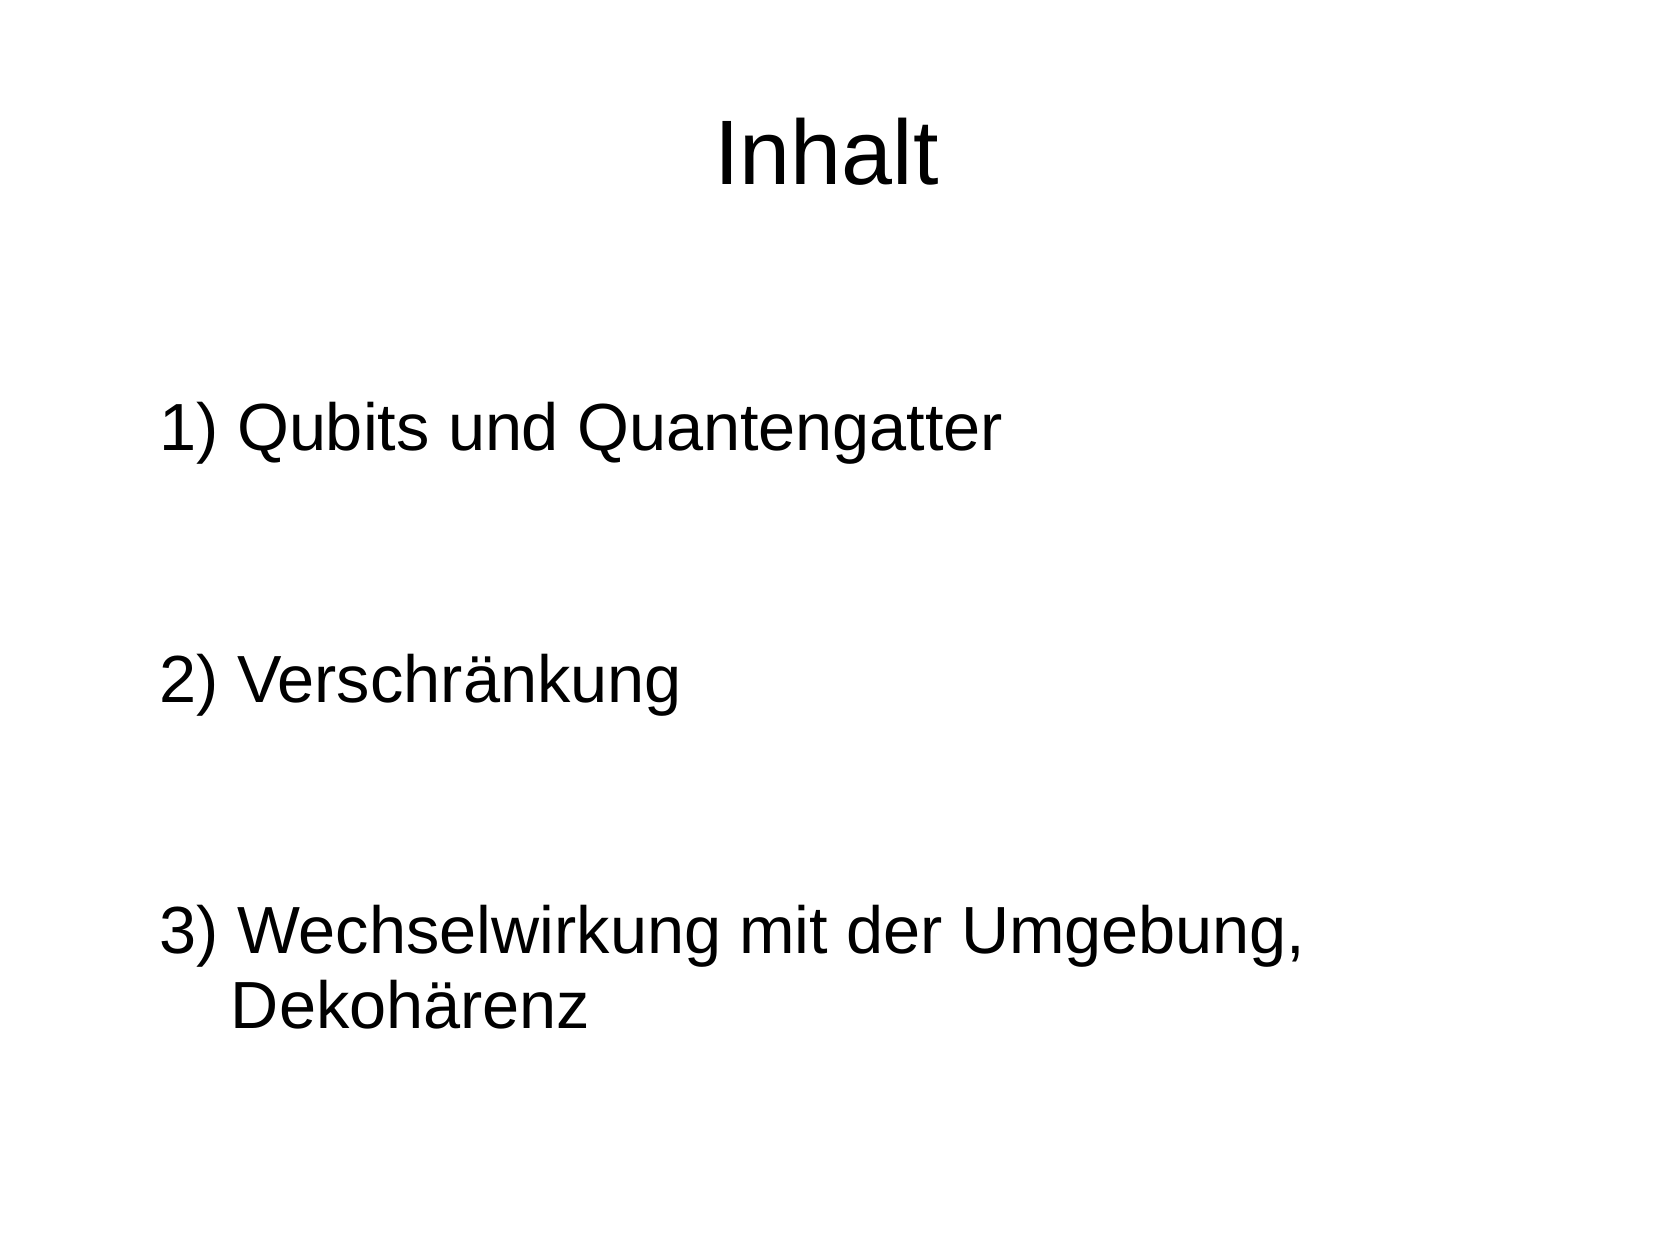

# Inhalt
 Qubits und Quantengatter
 Verschränkung
 Wechselwirkung mit der Umgebung,
 Dekohärenz